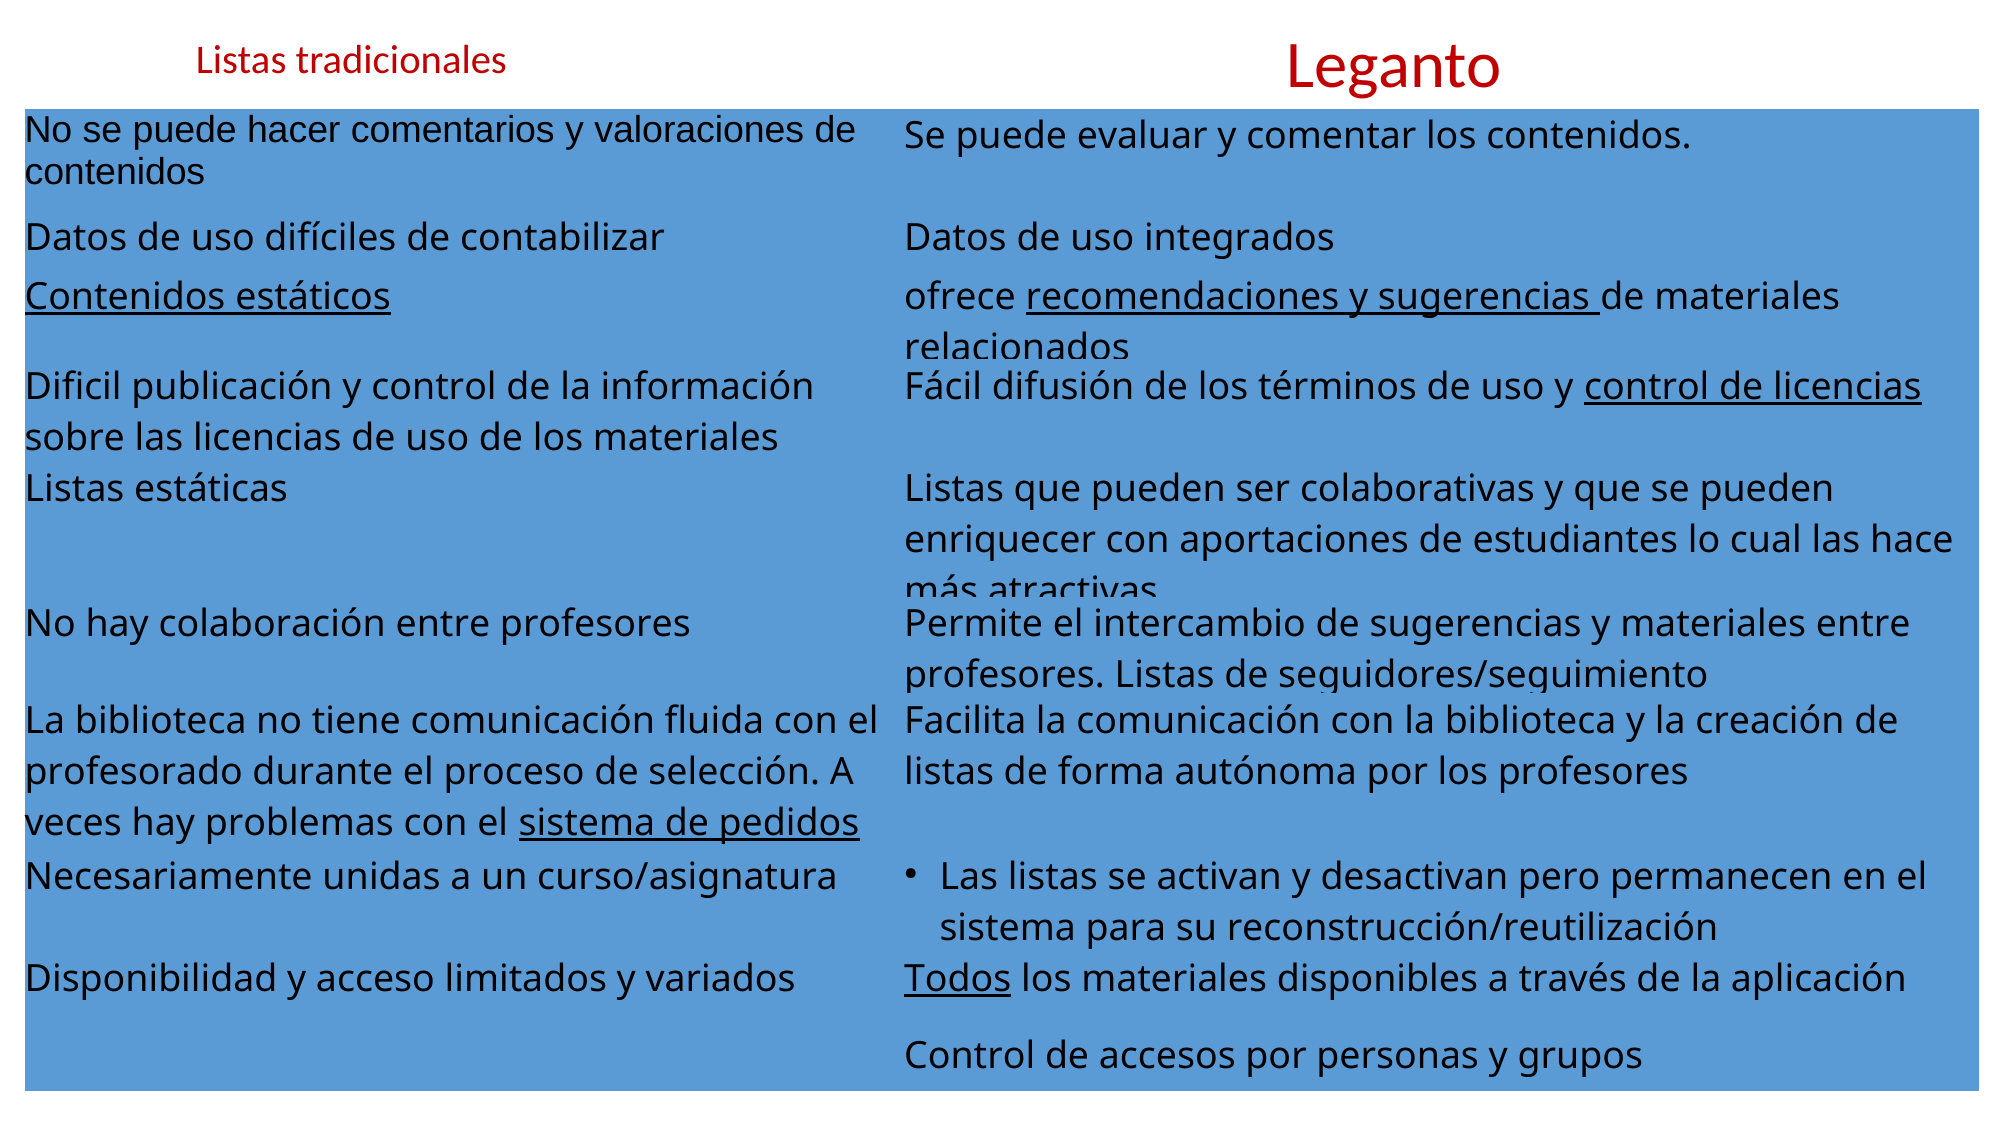

Leganto
# Listas tradicionales
| No se puede hacer comentarios y valoraciones de contenidos | Se puede evaluar y comentar los contenidos. |
| --- | --- |
| Datos de uso difíciles de contabilizar | Datos de uso integrados |
| Contenidos estáticos | ofrece recomendaciones y sugerencias de materiales relacionados |
| Dificil publicación y control de la información sobre las licencias de uso de los materiales | Fácil difusión de los términos de uso y control de licencias |
| Listas estáticas | Listas que pueden ser colaborativas y que se pueden enriquecer con aportaciones de estudiantes lo cual las hace más atractivas |
| No hay colaboración entre profesores | Permite el intercambio de sugerencias y materiales entre profesores. Listas de seguidores/seguimiento |
| La biblioteca no tiene comunicación fluida con el profesorado durante el proceso de selección. A veces hay problemas con el sistema de pedidos | Facilita la comunicación con la biblioteca y la creación de listas de forma autónoma por los profesores |
| Necesariamente unidas a un curso/asignatura | Las listas se activan y desactivan pero permanecen en el sistema para su reconstrucción/reutilización |
| Disponibilidad y acceso limitados y variados | Todos los materiales disponibles a través de la aplicación |
| | Control de accesos por personas y grupos |